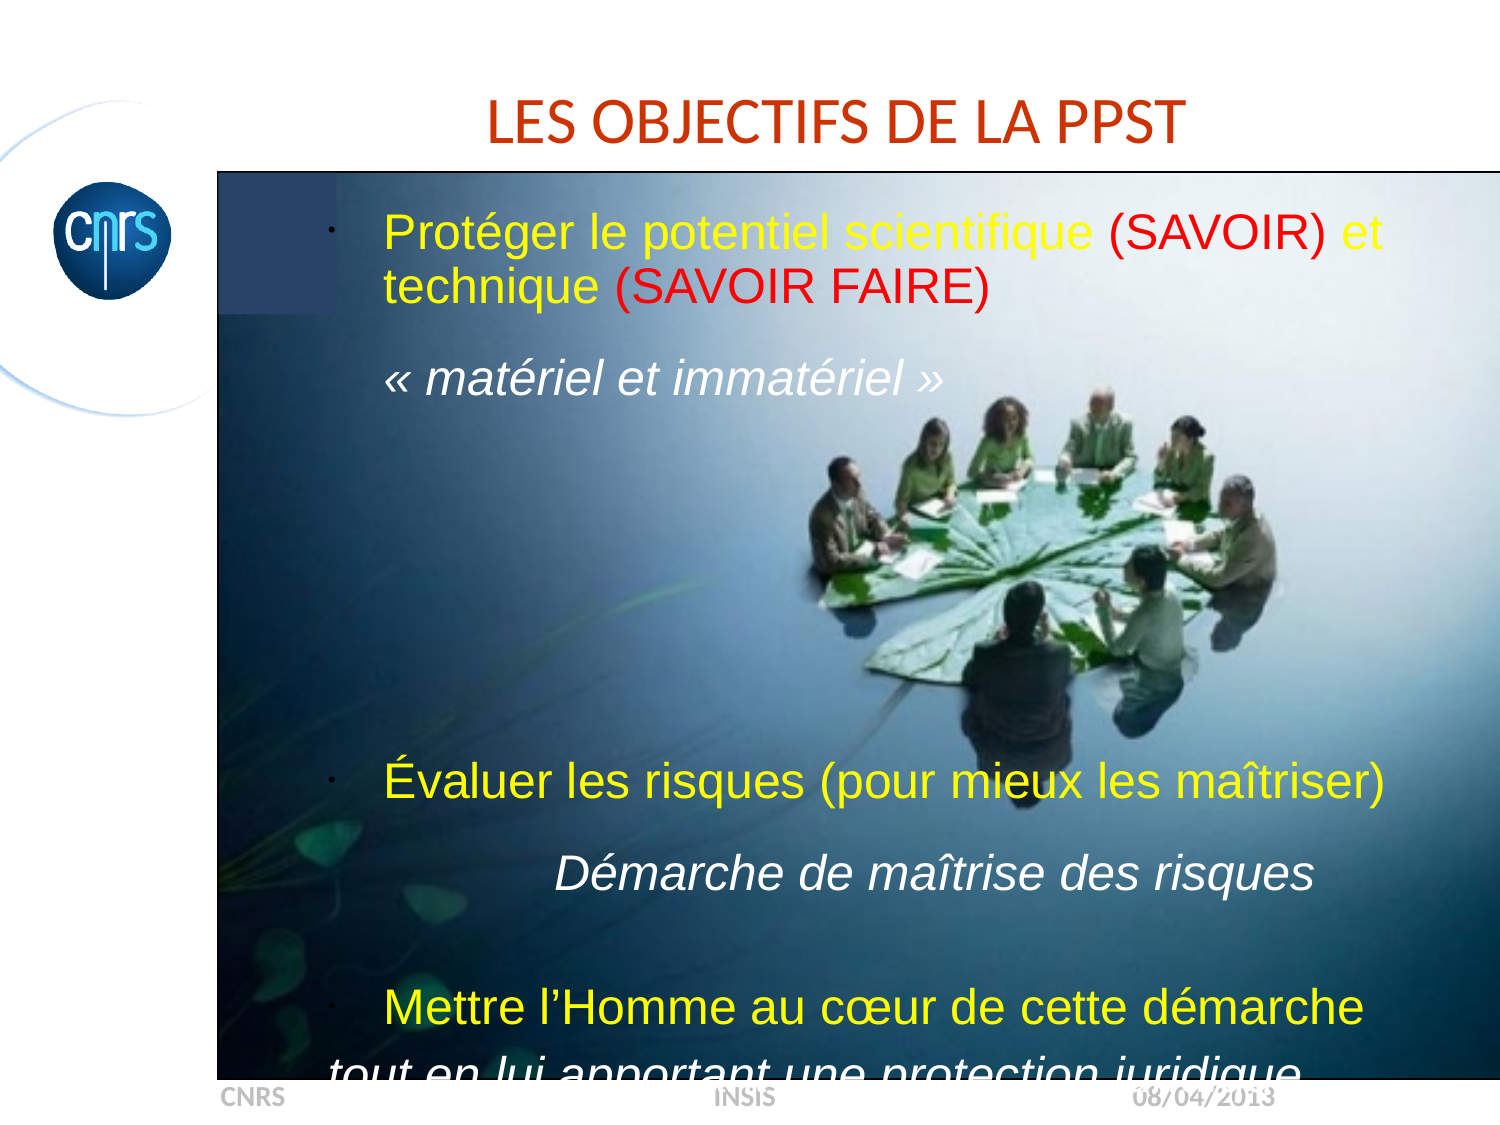

LES OBJECTIFS DE LA PPST
# Protéger le potentiel scientifique (SAVOIR) et technique (SAVOIR FAIRE)
 « matériel et immatériel »
Évaluer les risques (pour mieux les maîtriser)
Démarche de maîtrise des risques
Mettre l’Homme au cœur de cette démarche
tout en lui apportant une protection juridique